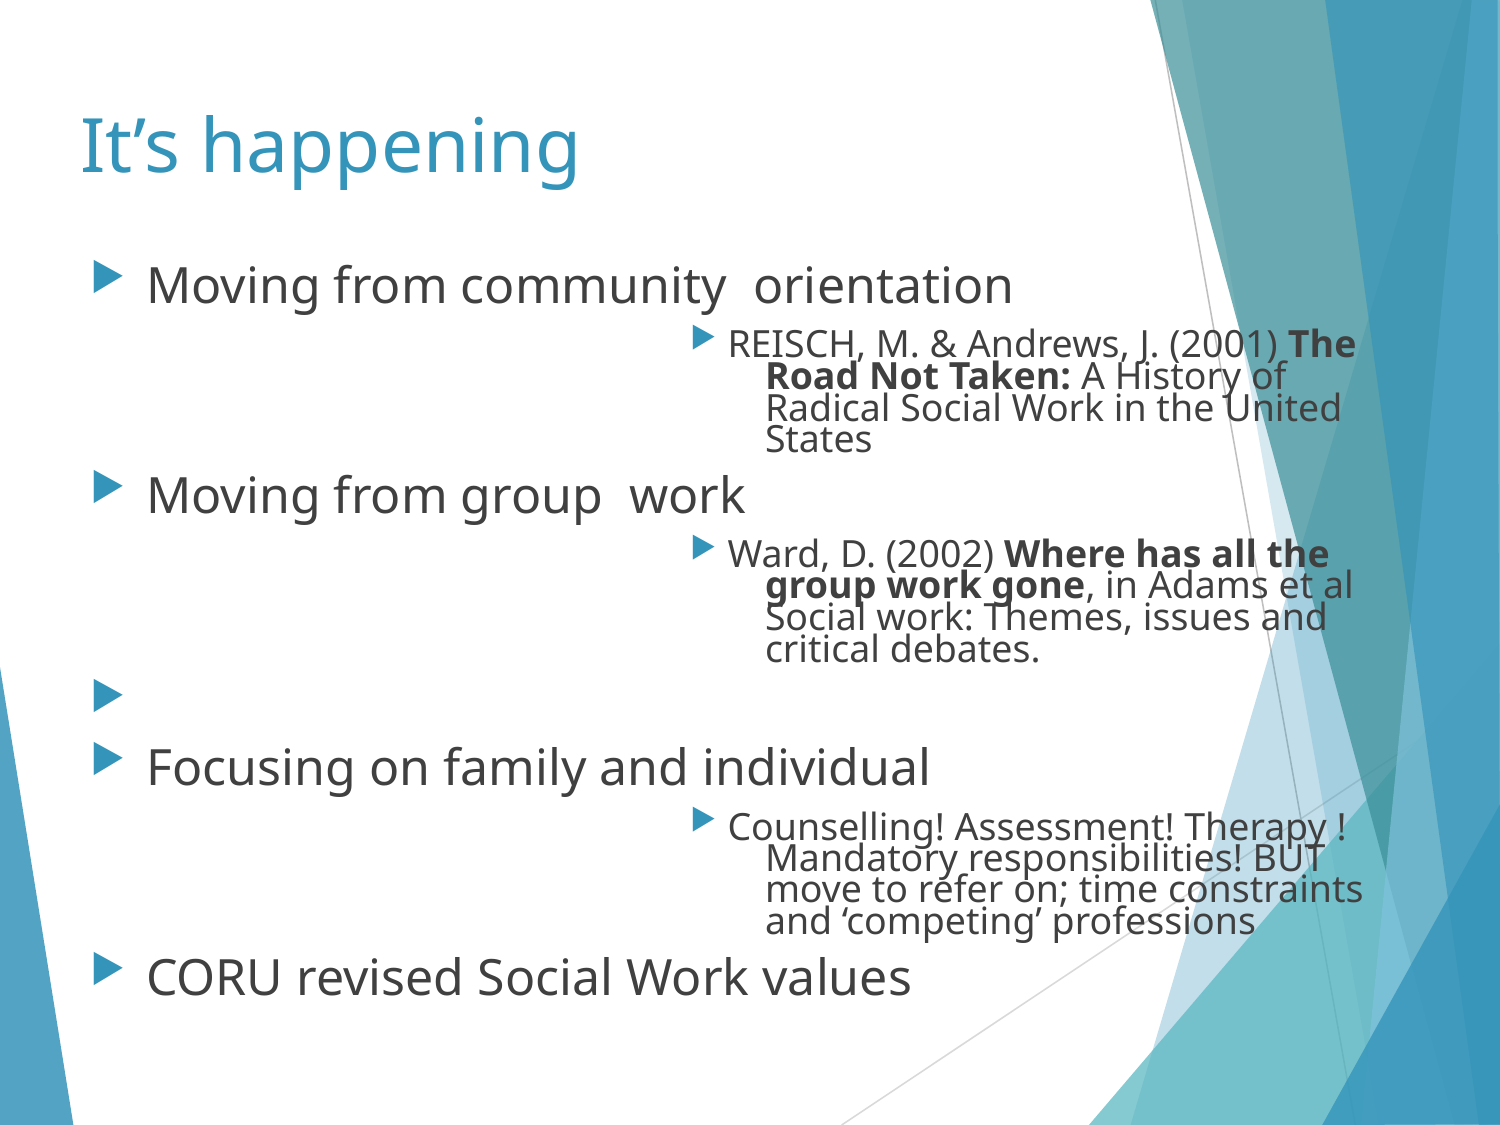

# It’s happening
Moving from community orientation
REISCH, M. & Andrews, J. (2001) The Road Not Taken: A History of Radical Social Work in the United States
Moving from group work
Ward, D. (2002) Where has all the group work gone, in Adams et al Social work: Themes, issues and critical debates.
Focusing on family and individual
Counselling! Assessment! Therapy ! Mandatory responsibilities! BUT move to refer on; time constraints and ‘competing’ professions
CORU revised Social Work values